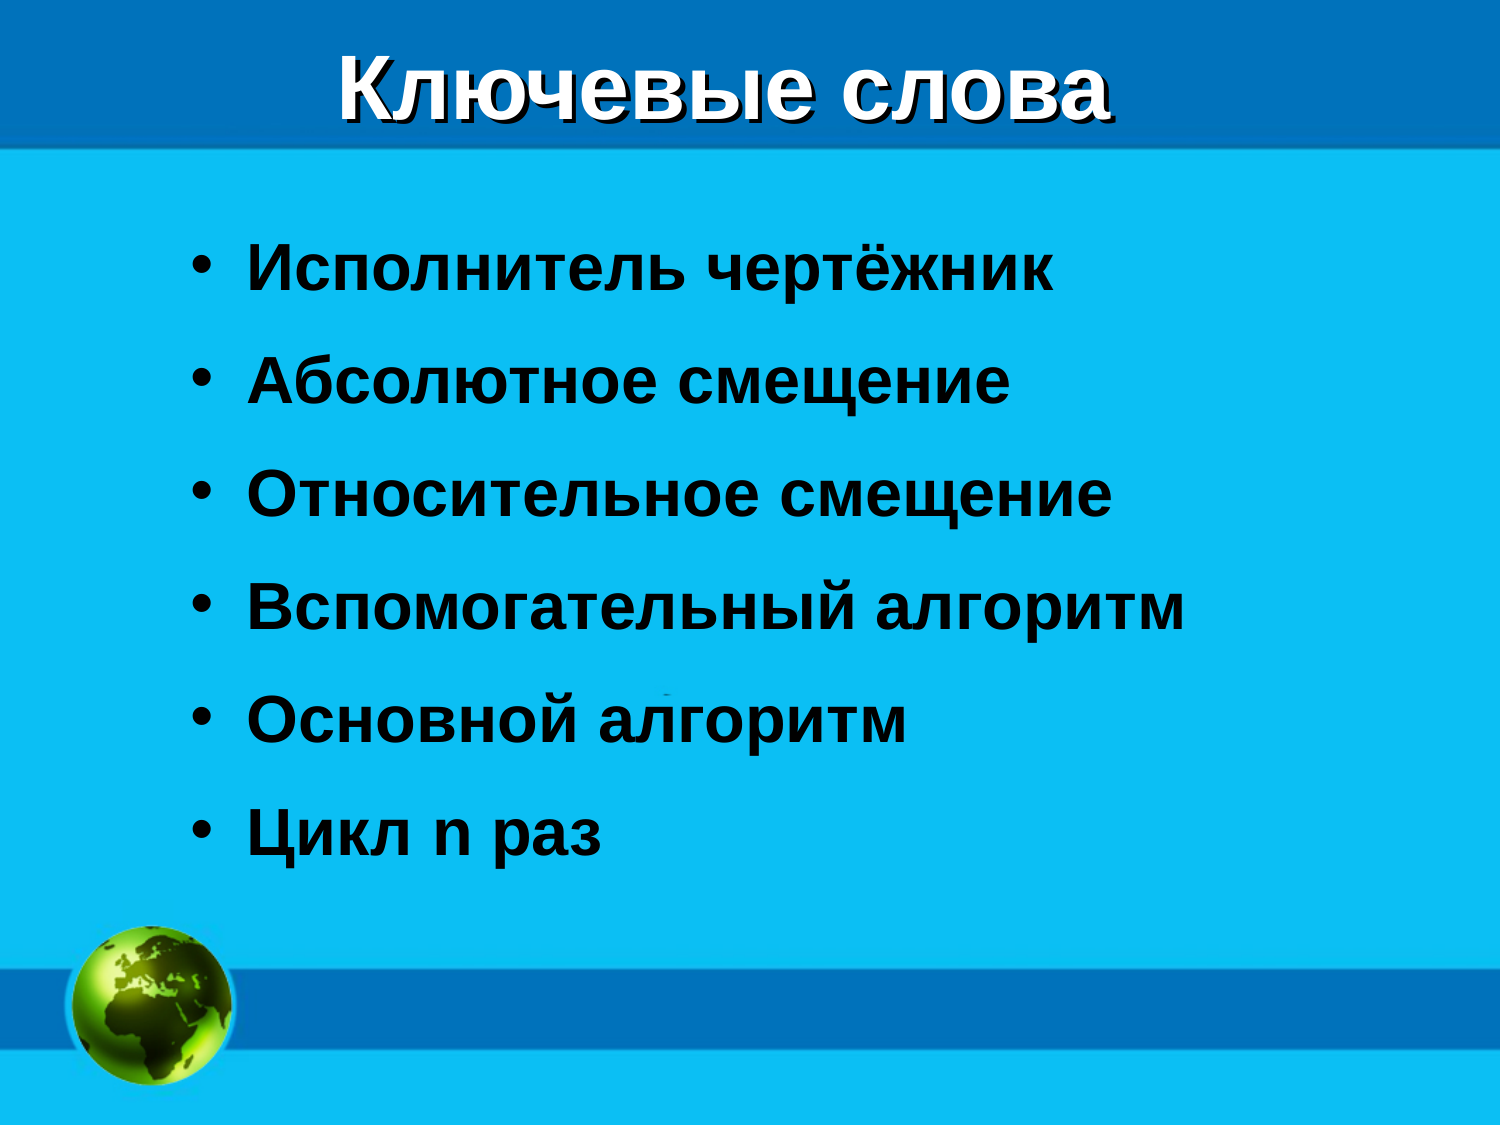

# Ключевые слова
Исполнитель чертёжник
Абсолютное смещение
Относительное смещение
Вспомогательный алгоритм
Основной алгоритм
Цикл n раз